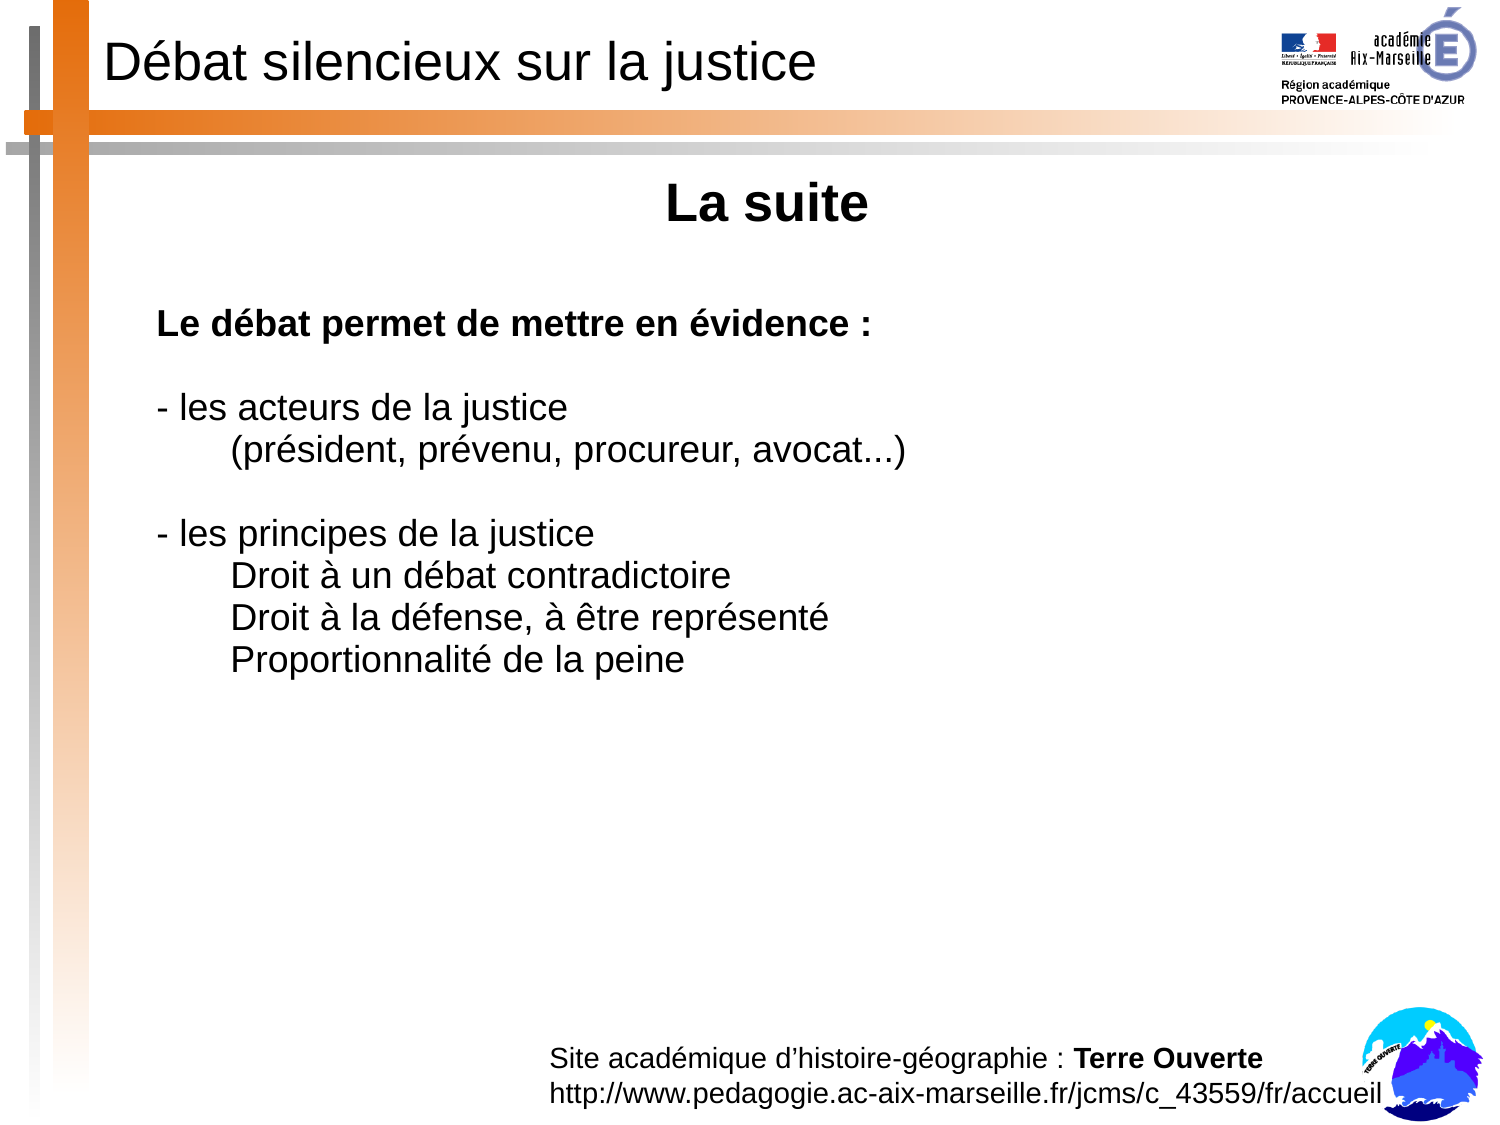

Débat silencieux sur la justice
La suite
Le débat permet de mettre en évidence :
- les acteurs de la justice
	(président, prévenu, procureur, avocat...)
- les principes de la justice
	Droit à un débat contradictoire
	Droit à la défense, à être représenté
	Proportionnalité de la peine
Site académique d’histoire-géographie : Terre Ouverte
http://www.pedagogie.ac-aix-marseille.fr/jcms/c_43559/fr/accueil